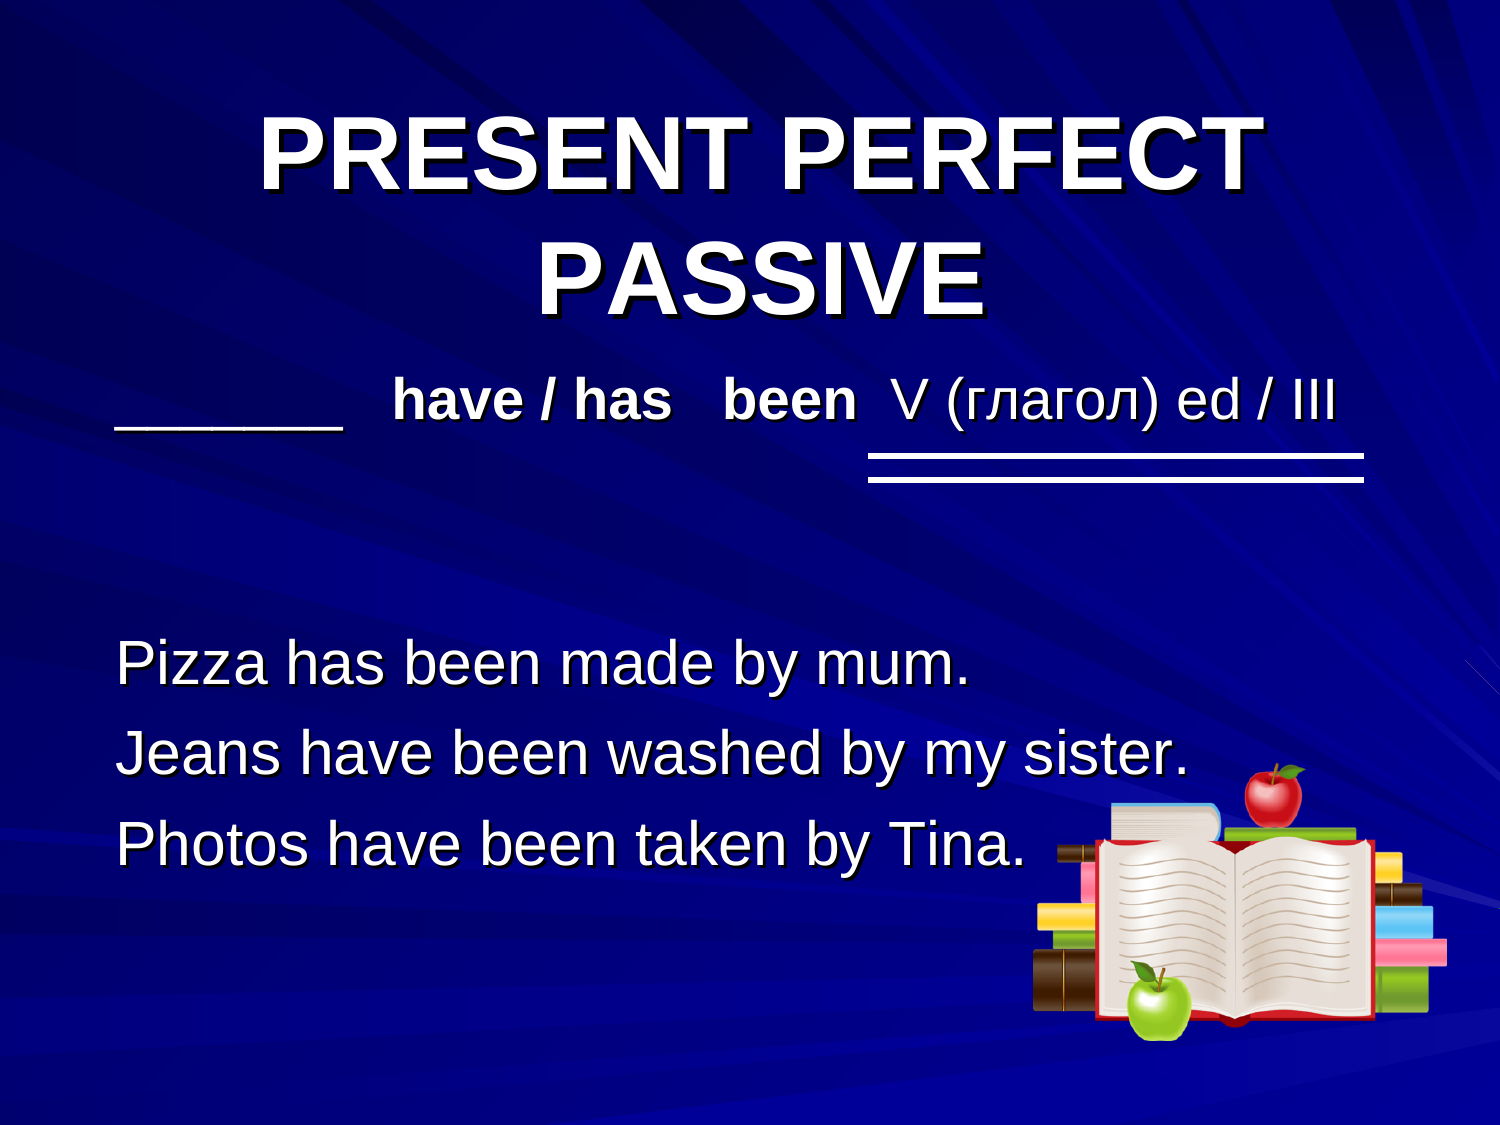

# PRESENT PERFECT PASSIVE
_______ have / has been V (глагол) ed / III
Pizza has been made by mum.
Jeans have been washed by my sister.
Photos have been taken by Tina.